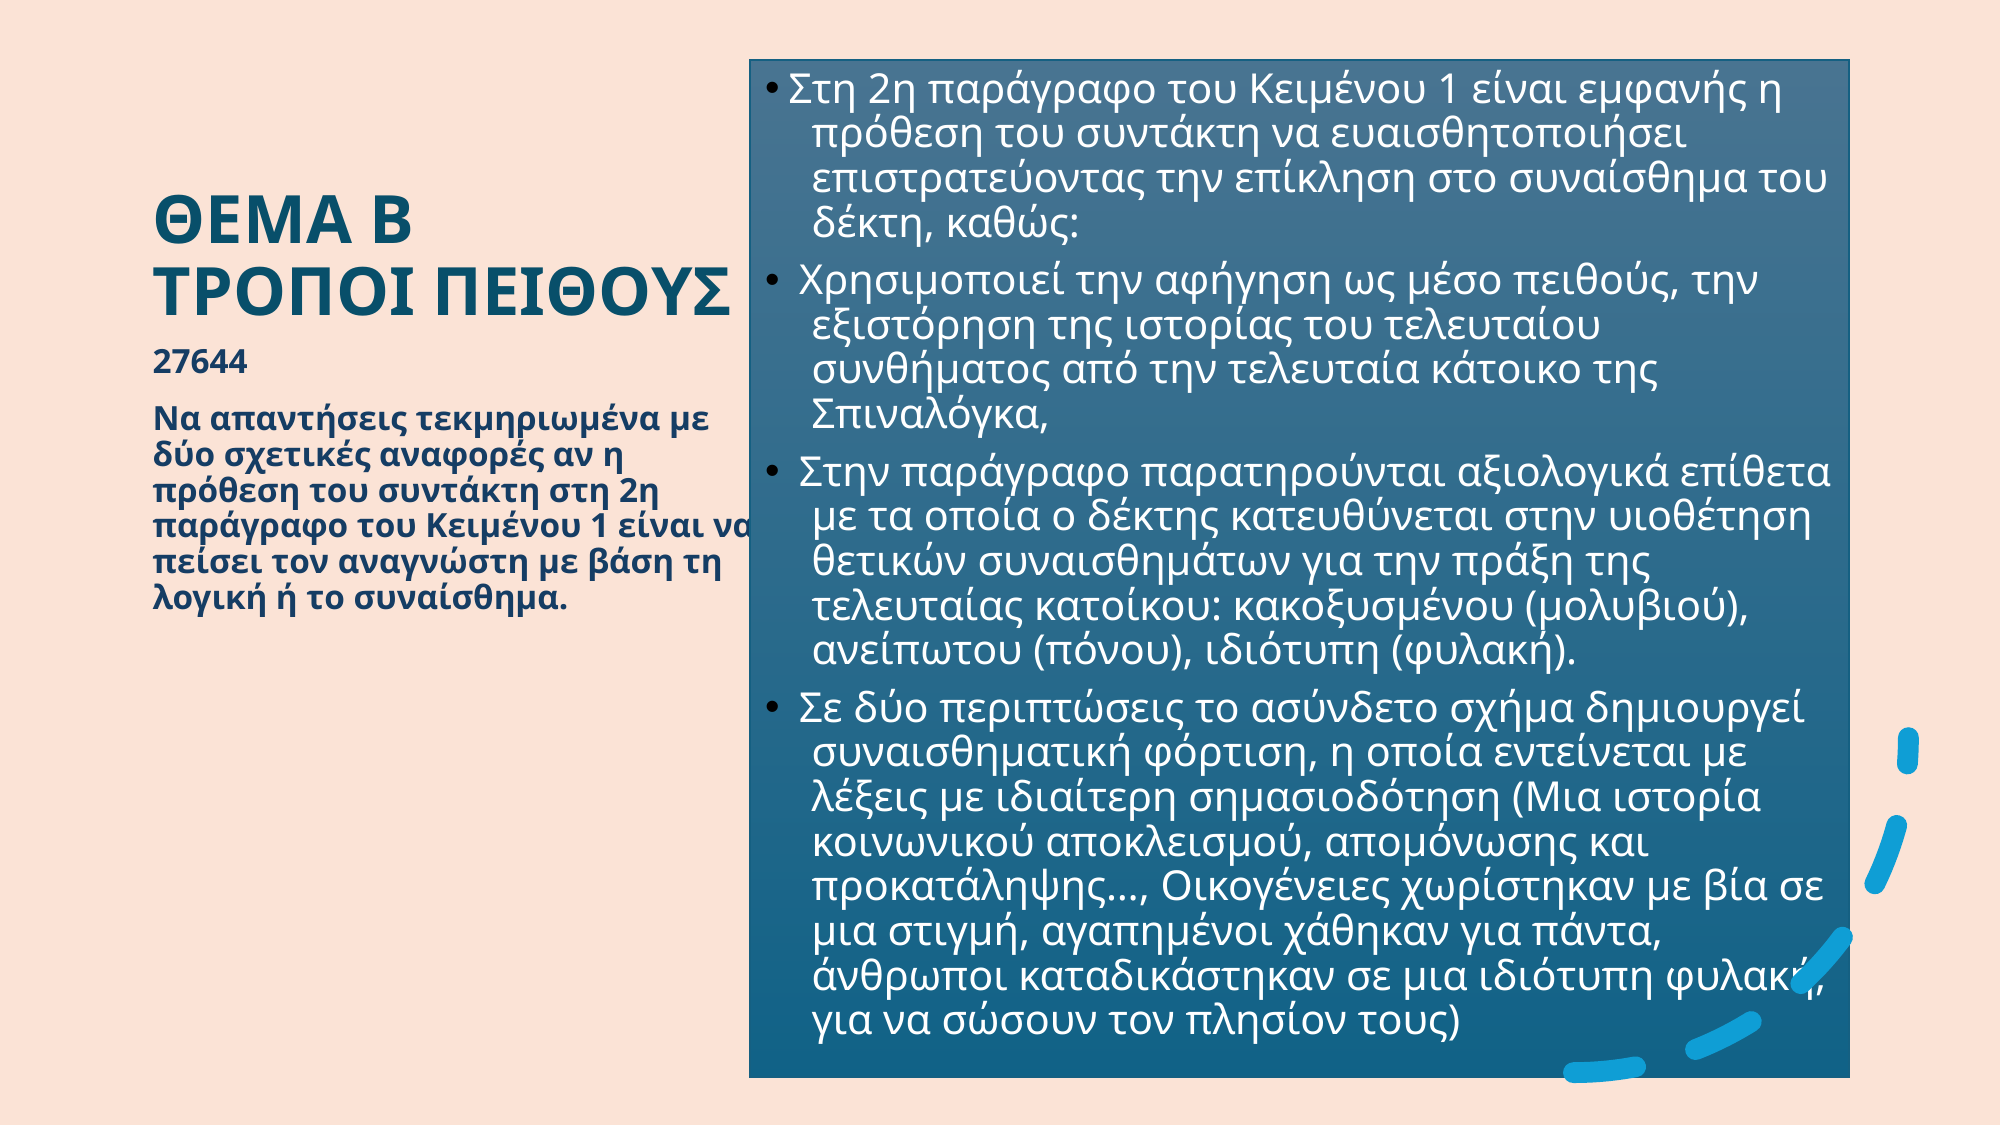

Στη 2η παράγραφο του Κειμένου 1 είναι εμφανής η πρόθεση του συντάκτη να ευαισθητοποιήσει επιστρατεύοντας την επίκληση στο συναίσθημα του δέκτη, καθώς:
 Χρησιμοποιεί την αφήγηση ως μέσο πειθούς, την εξιστόρηση της ιστορίας του τελευταίου συνθήματος από την τελευταία κάτοικο της Σπιναλόγκα,
 Στην παράγραφο παρατηρούνται αξιολογικά επίθετα με τα οποία ο δέκτης κατευθύνεται στην υιοθέτηση θετικών συναισθημάτων για την πράξη της τελευταίας κατοίκου: κακοξυσμένου (μολυβιού), ανείπωτου (πόνου), ιδιότυπη (φυλακή).
 Σε δύο περιπτώσεις το ασύνδετο σχήμα δημιουργεί συναισθηματική φόρτιση, η οποία εντείνεται με λέξεις με ιδιαίτερη σημασιοδότηση (Μια ιστορία κοινωνικού αποκλεισμού, απομόνωσης και προκατάληψης…, Οικογένειες χωρίστηκαν με βία σε μια στιγμή, αγαπημένοι χάθηκαν για πάντα, άνθρωποι καταδικάστηκαν σε μια ιδιότυπη φυλακή, για να σώσουν τον πλησίον τους)
# ΘΕΜΑ Β ΤΡΟΠΟΙ ΠΕΙΘΟΥΣ
«19 Ιουνίου 1957. Η τελευταία [άρρωστη] των λεπρών ημέρα Τετάρτη». Σε αυτές τις δέκα λέξεις, τις οποίες έγραψε αχνά πάνω στην πόρτα του πάλαι ποτέ φαρμακείου με τη βοήθεια ενός κακοξυσμένου μολυβιού, η τελευταία κάτοικος της Σπιναλόγκα κατάφερε να χωρέσει μια ιστορία ανείπωτου πόνου. Μια ιστορία κοινωνικού αποκλεισμού, απομόνωσης και προκατάληψης που κράτησε για περισσότερα από 50 χρόνια. Οικογένειες χωρίστηκαν με βία σε μια στιγμή, αγαπημένοι χάθηκαν για πάντα, άνθρωποι καταδικάστηκαν σε μια ιδιότυπη φυλακή, για να σώσουν τον πλησίον τους. Ψυχές βίωσαν ζωντανές μια «κάθοδο στον Άδη»…
27644
Να απαντήσεις τεκμηριωμένα με δύο σχετικές αναφορές αν η πρόθεση του συντάκτη στη 2η παράγραφο του Κειμένου 1 είναι να πείσει τον αναγνώστη με βάση τη λογική ή το συναίσθημα.